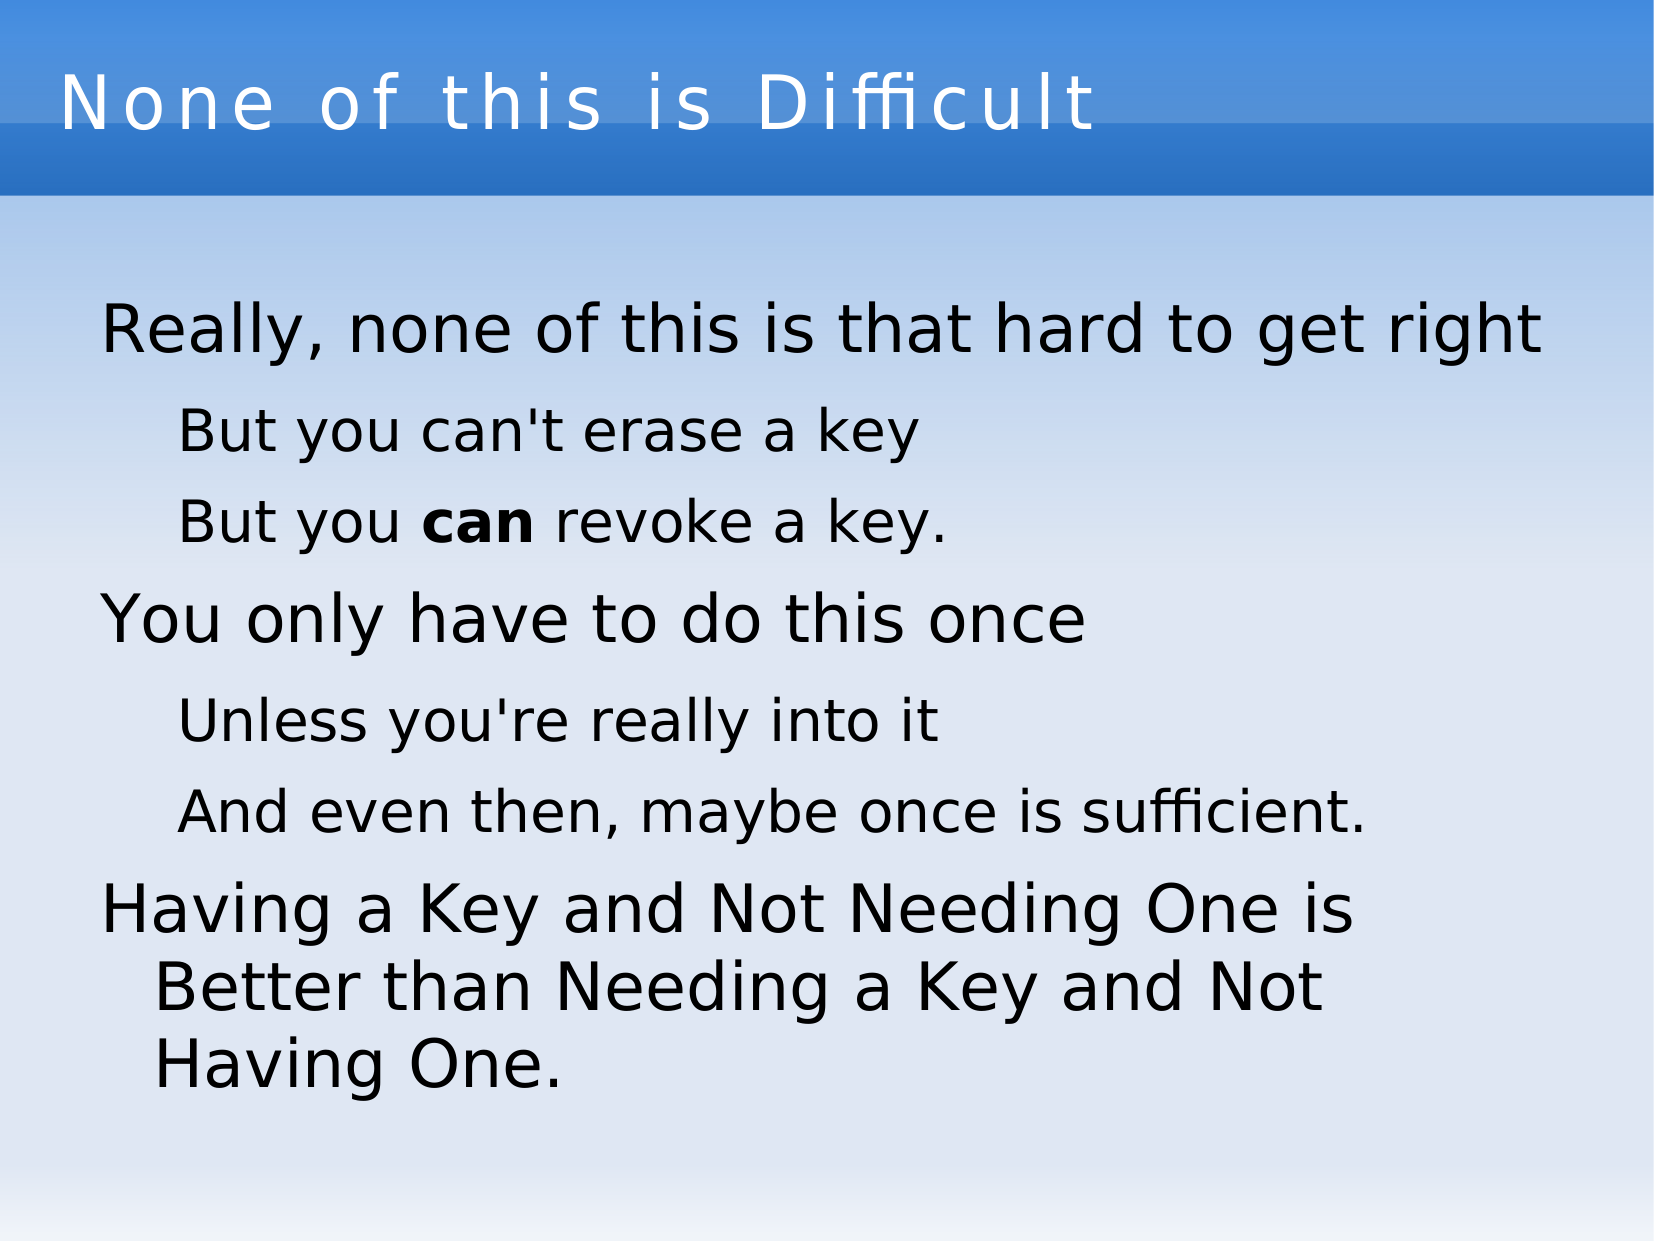

# None of this is Difficult
Really, none of this is that hard to get right
But you can't erase a key
But you can revoke a key.
You only have to do this once
Unless you're really into it
And even then, maybe once is sufficient.
Having a Key and Not Needing One is Better than Needing a Key and Not Having One.